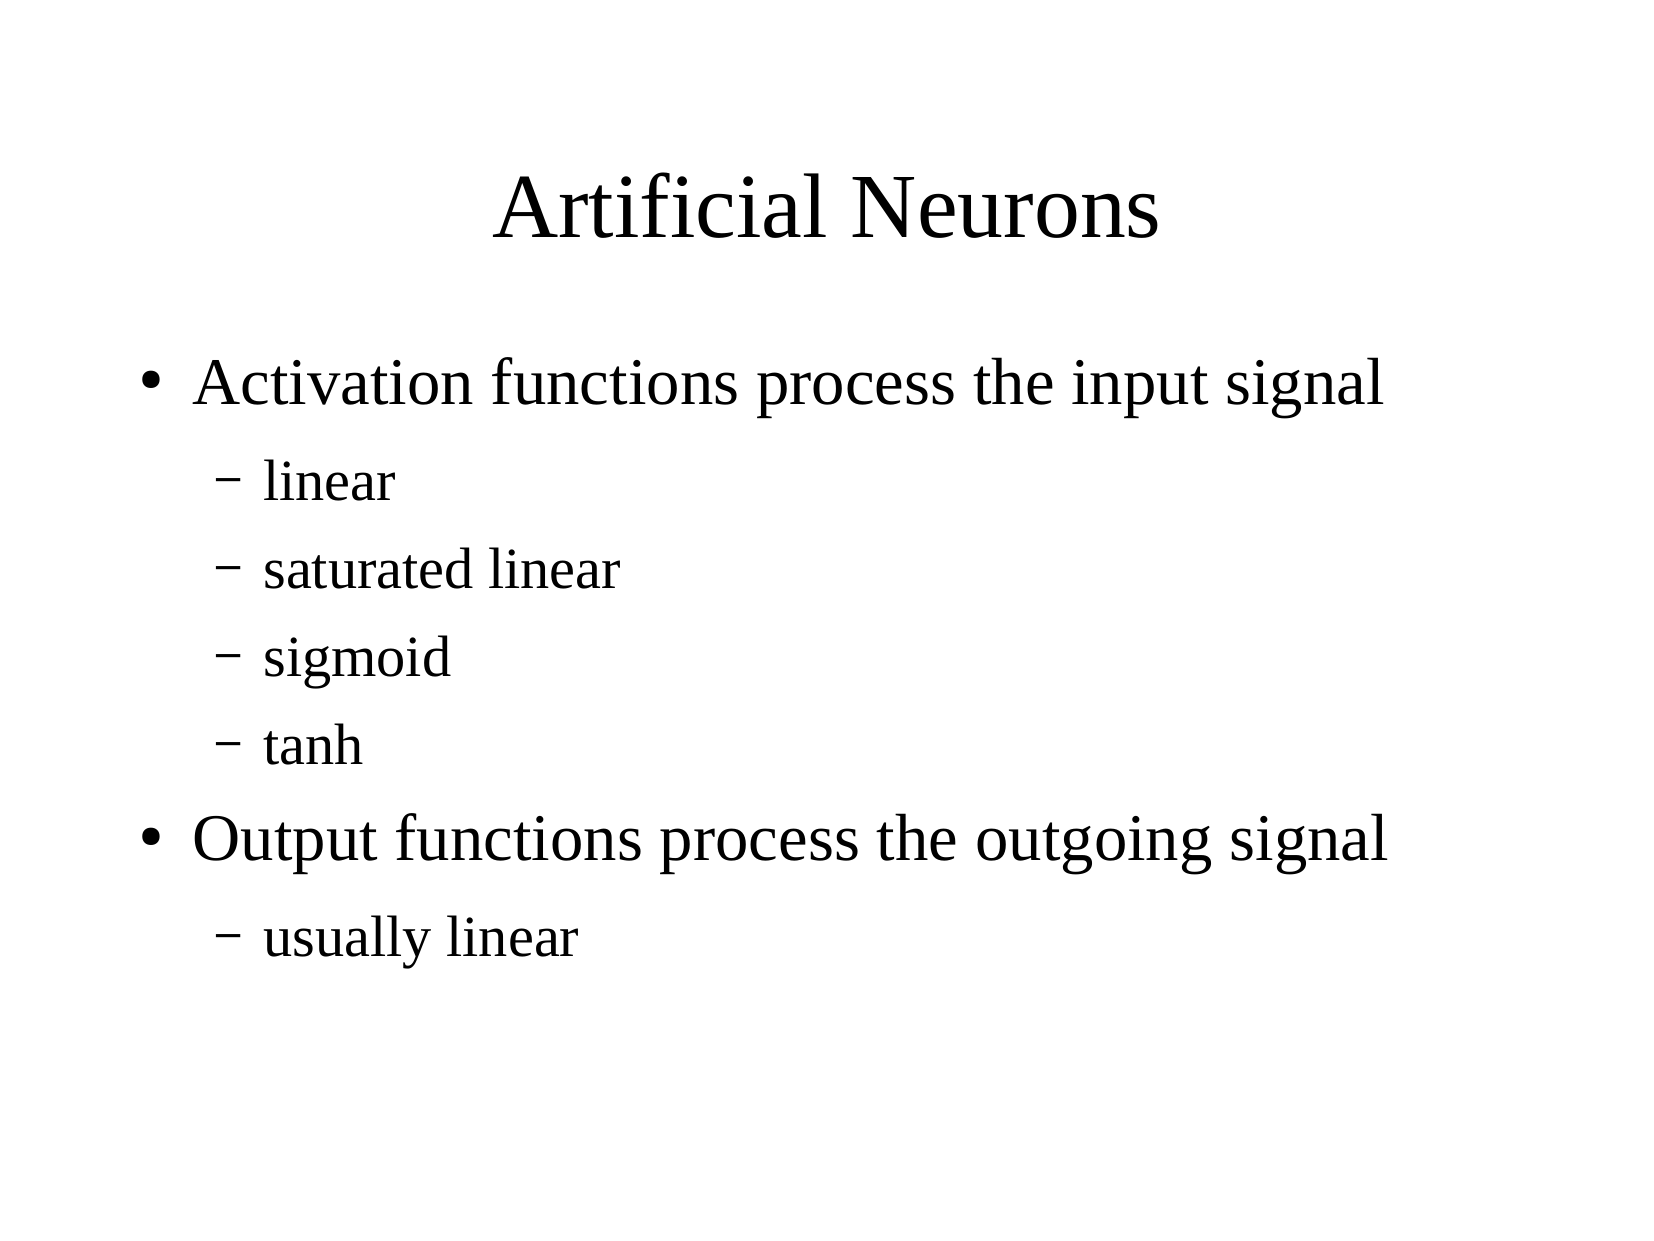

# Artificial Neurons
Activation functions process the input signal
linear
saturated linear
sigmoid
tanh
Output functions process the outgoing signal
usually linear